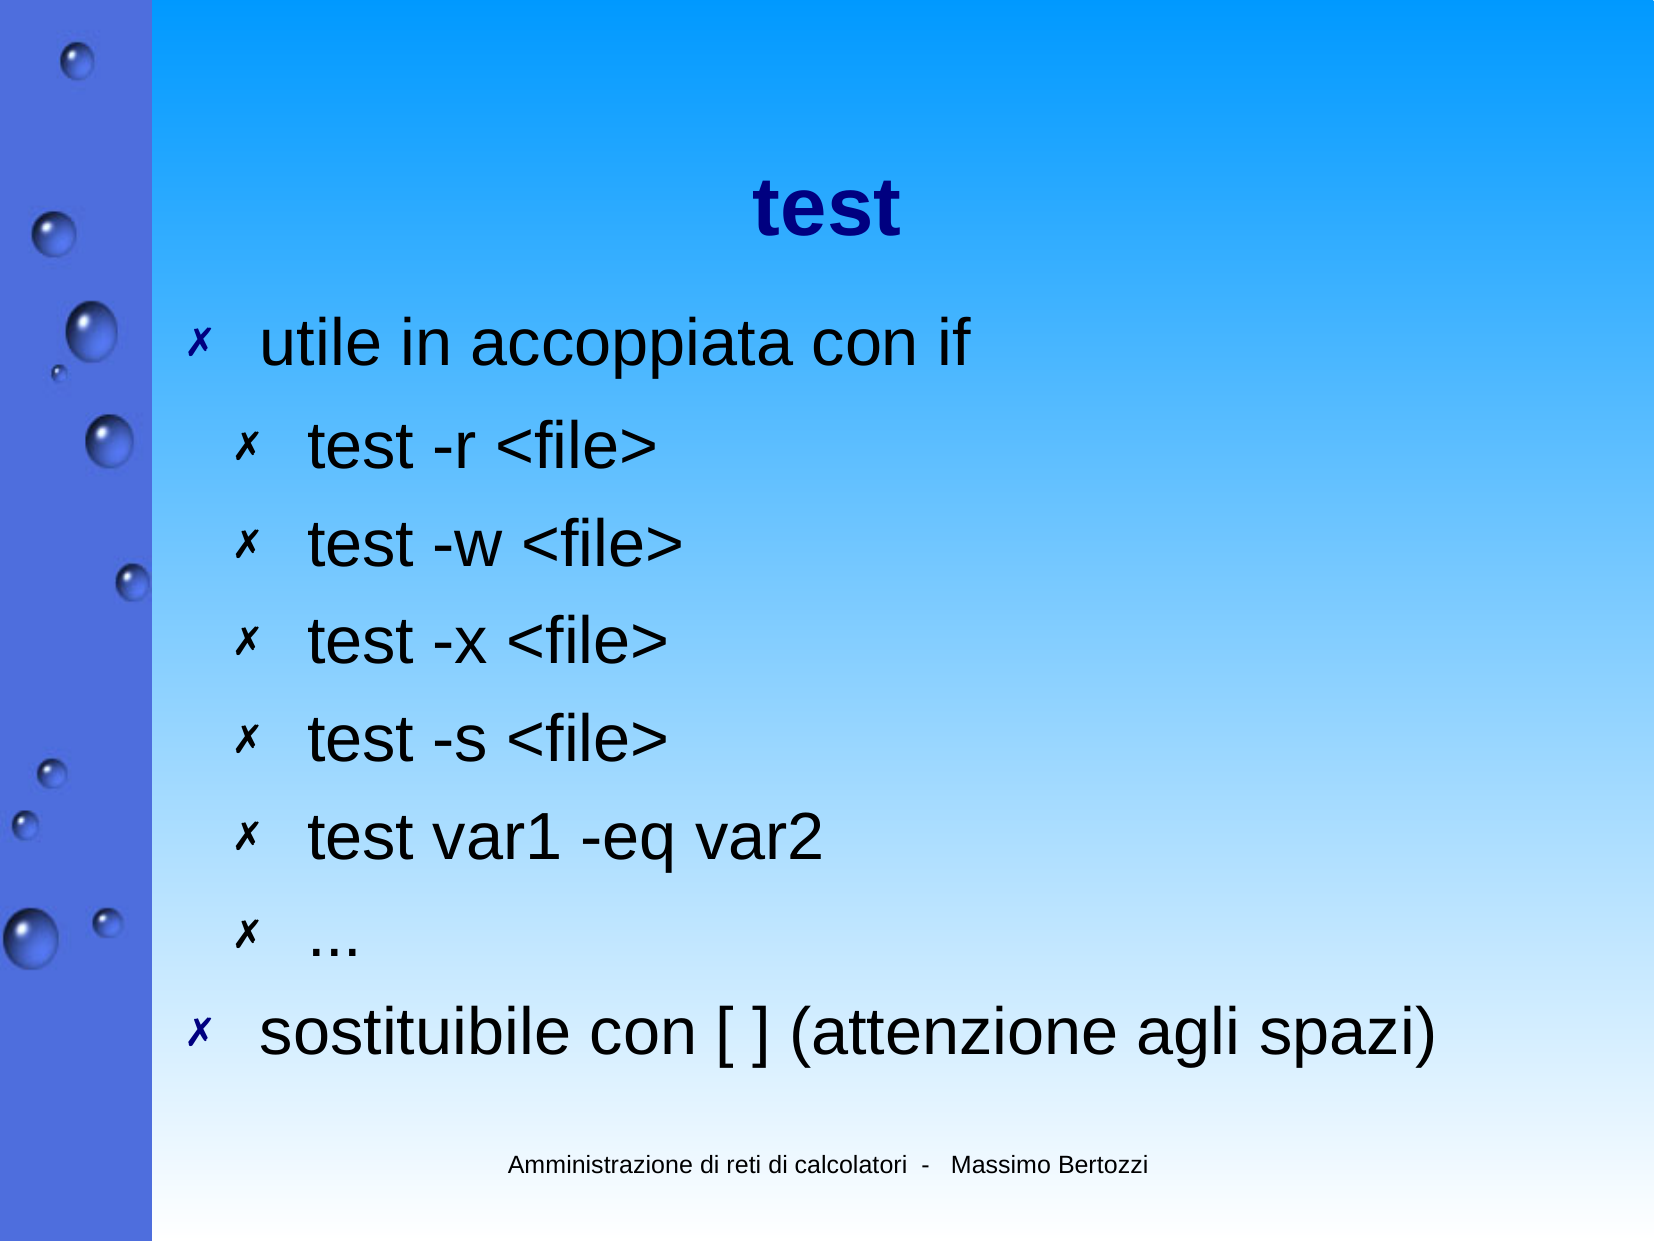

# test
utile in accoppiata con if
test -r <file>
test -w <file>
test -x <file>
test -s <file>
test var1 -eq var2
...
sostituibile con [ ] (attenzione agli spazi)